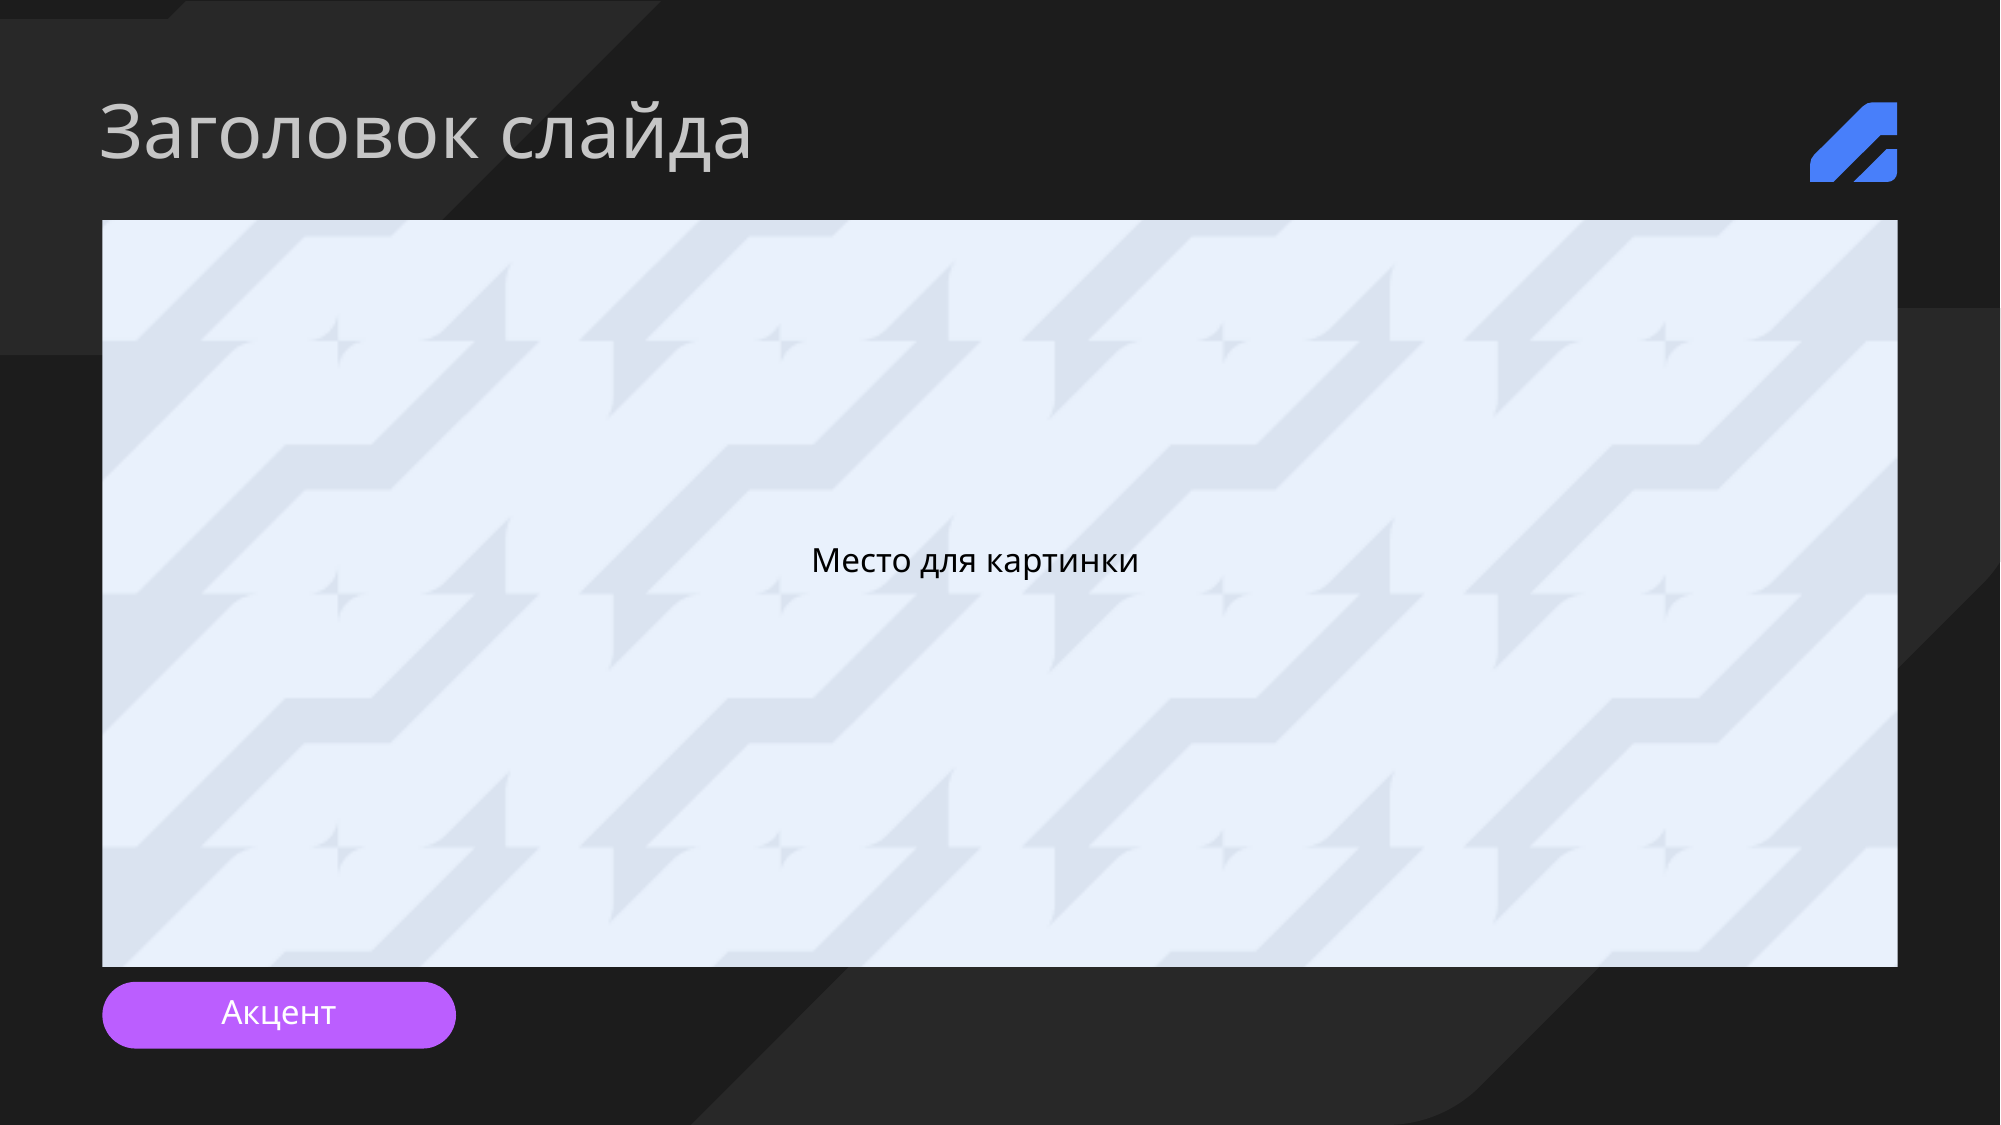

Чтобы добавить свою картинку на слайд, нужно:
1. Нажать левой кнопкой мыши на прямоугольник
2. Нажать правую кнопку мыши
3. Нажать в меню выбора — заменить
4. Выбрать нужную картинку
# Заголовок слайда
Место для картинки
Акцент